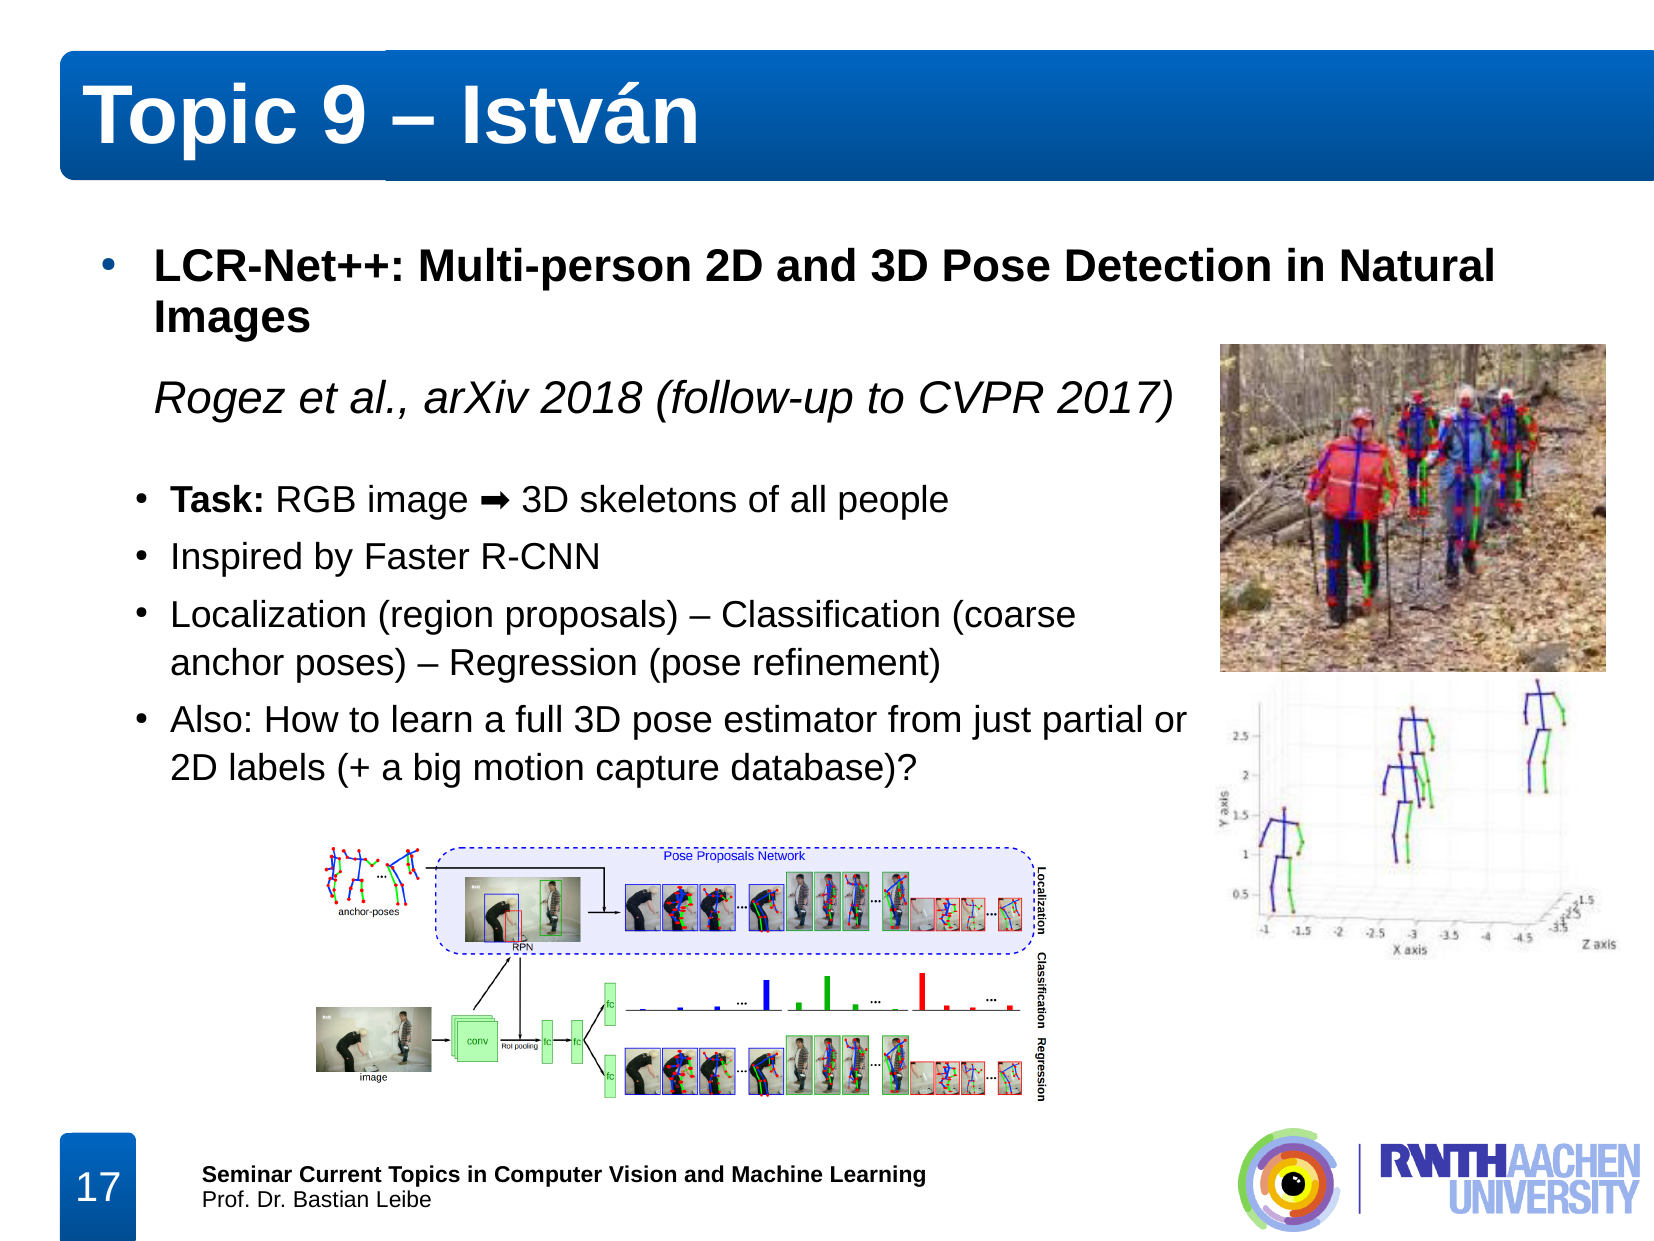

# Topic 9 – István
LCR-Net++: Multi-person 2D and 3D Pose Detection in Natural Images
Rogez et al., arXiv 2018 (follow-up to CVPR 2017)
Task: RGB image ➡ 3D skeletons of all people
Inspired by Faster R-CNN
Localization (region proposals) – Classification (coarse anchor poses) – Regression (pose refinement)
Also: How to learn a full 3D pose estimator from just partial or 2D labels (+ a big motion capture database)?
17
TGF 2015 | October 29, 2015 | Delft